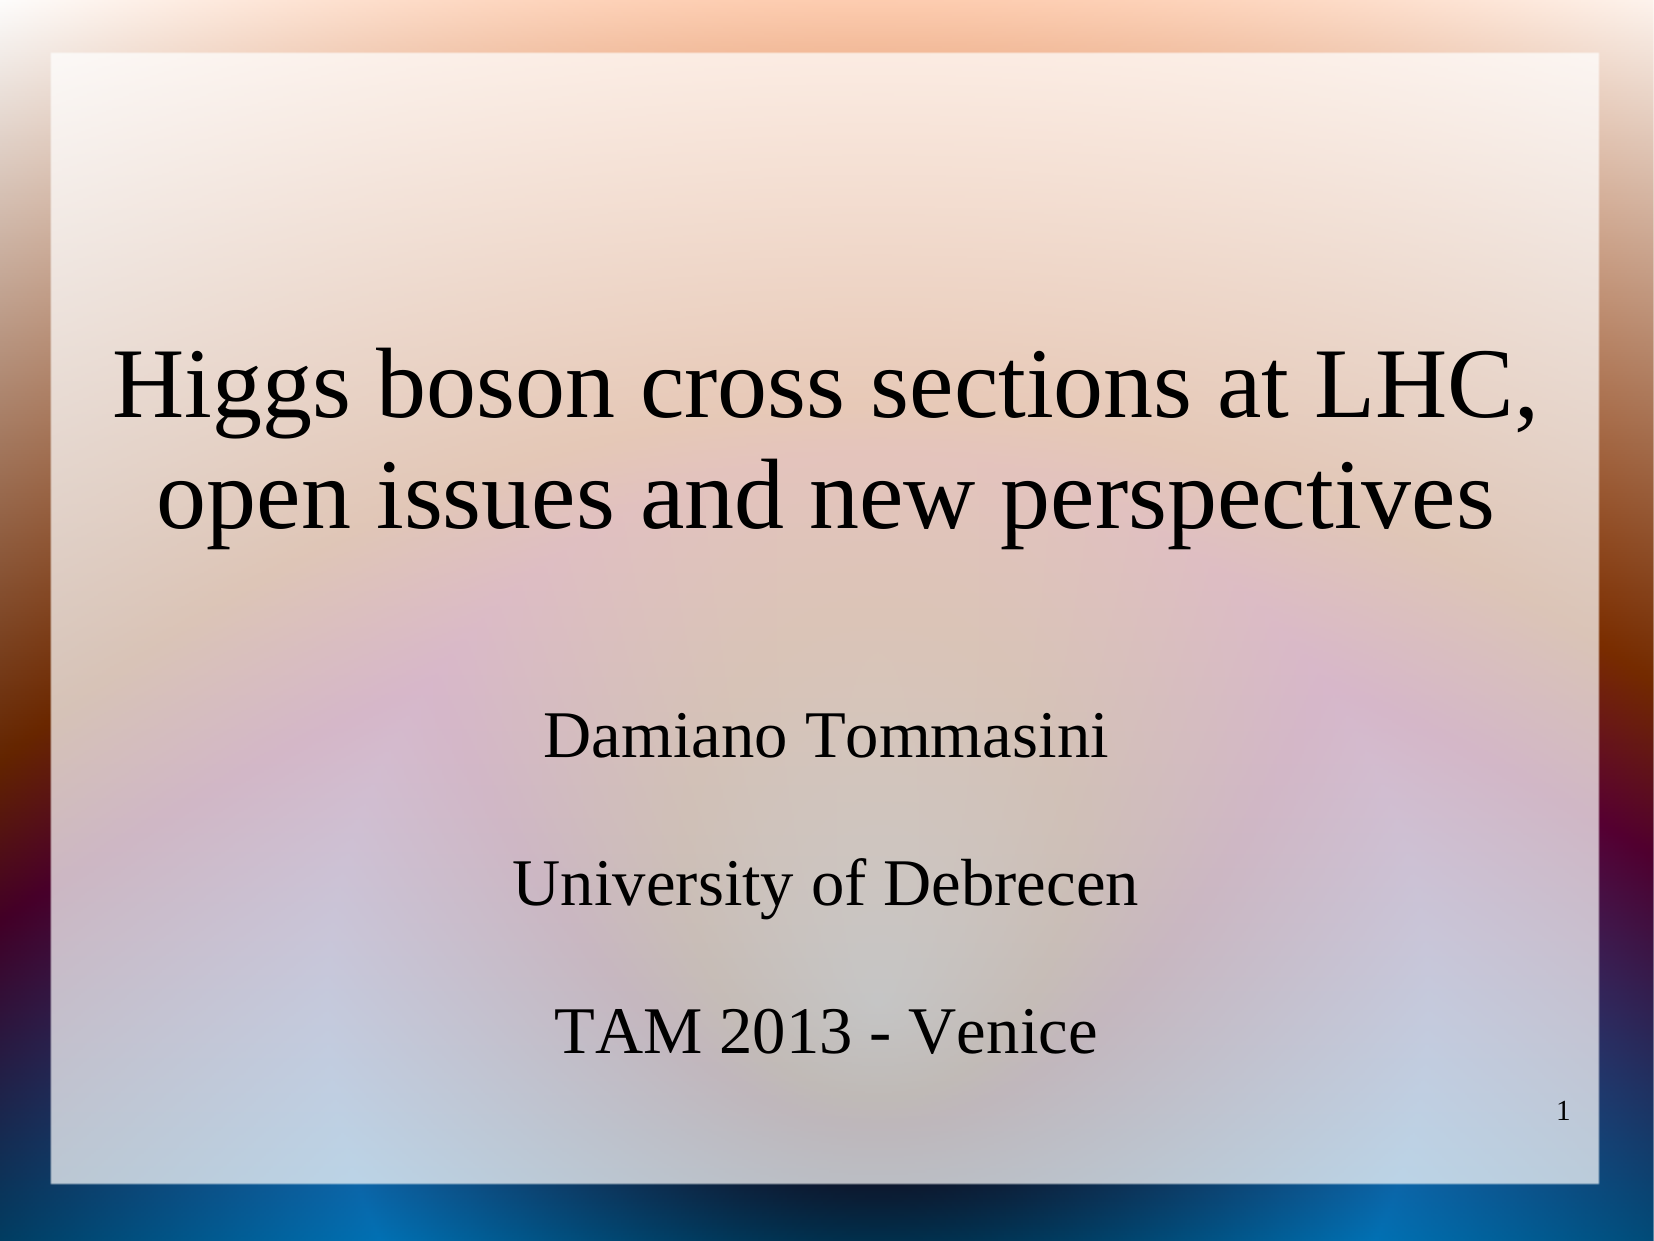

# Higgs boson cross sections at LHC, open issues and new perspectives
Damiano Tommasini
University of Debrecen
TAM 2013 - Venice
1